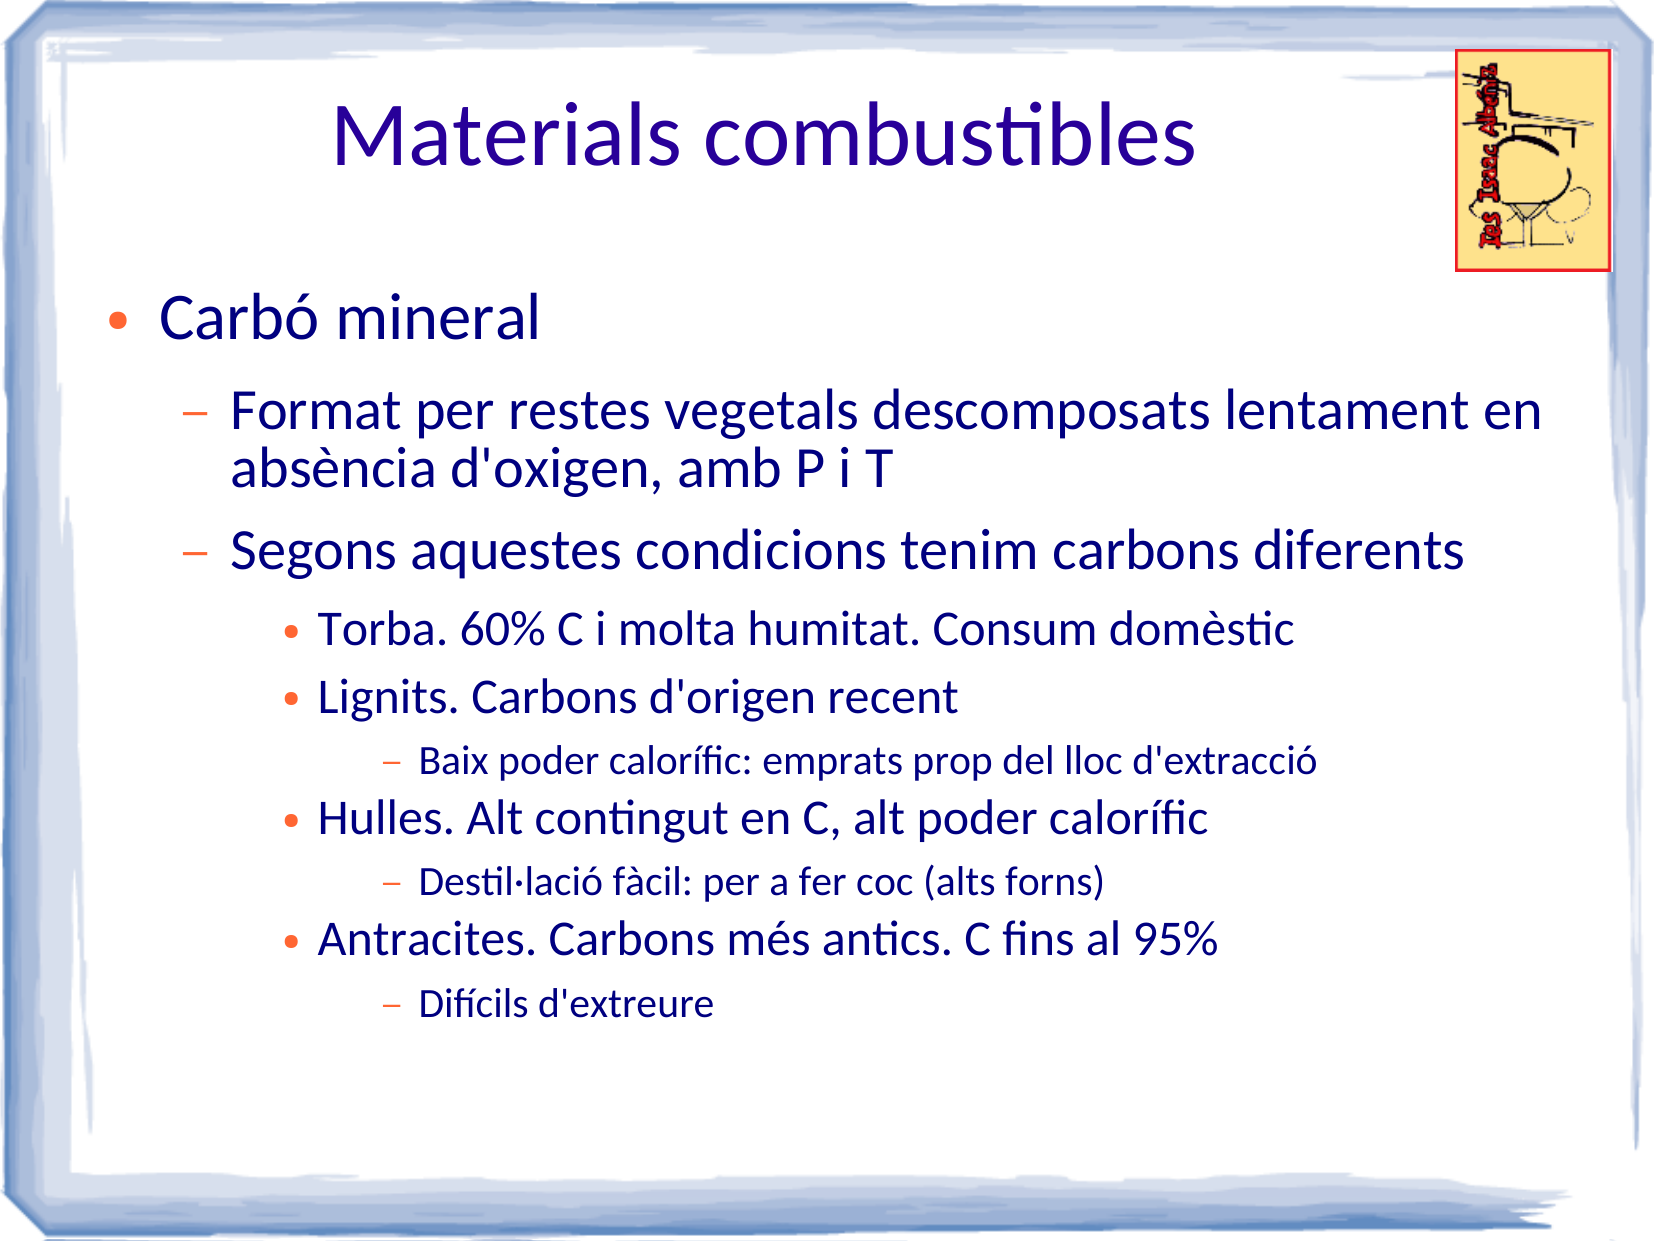

# Materials combustibles
Carbó mineral
Format per restes vegetals descomposats lentament en absència d'oxigen, amb P i T
Segons aquestes condicions tenim carbons diferents
Torba. 60% C i molta humitat. Consum domèstic
Lignits. Carbons d'origen recent
Baix poder calorífic: emprats prop del lloc d'extracció
Hulles. Alt contingut en C, alt poder calorífic
Destil·lació fàcil: per a fer coc (alts forns)
Antracites. Carbons més antics. C fins al 95%
Difícils d'extreure